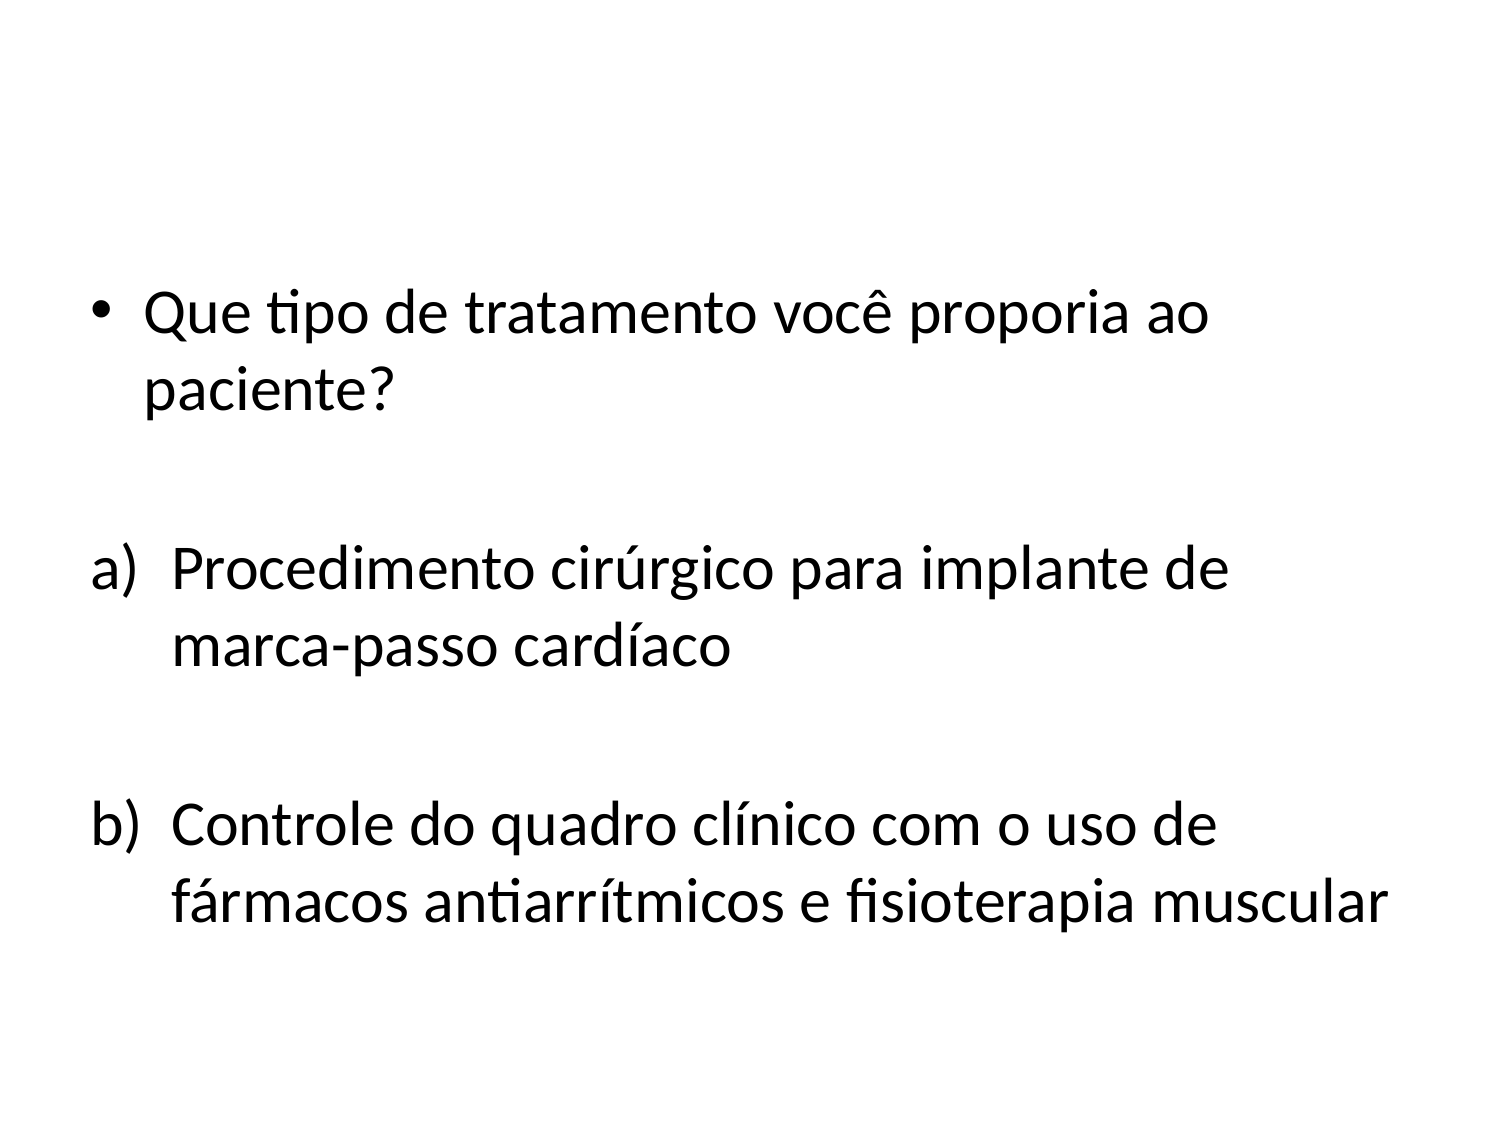

#
Que tipo de tratamento você proporia ao paciente?
Procedimento cirúrgico para implante de marca-passo cardíaco
Controle do quadro clínico com o uso de fármacos antiarrítmicos e fisioterapia muscular